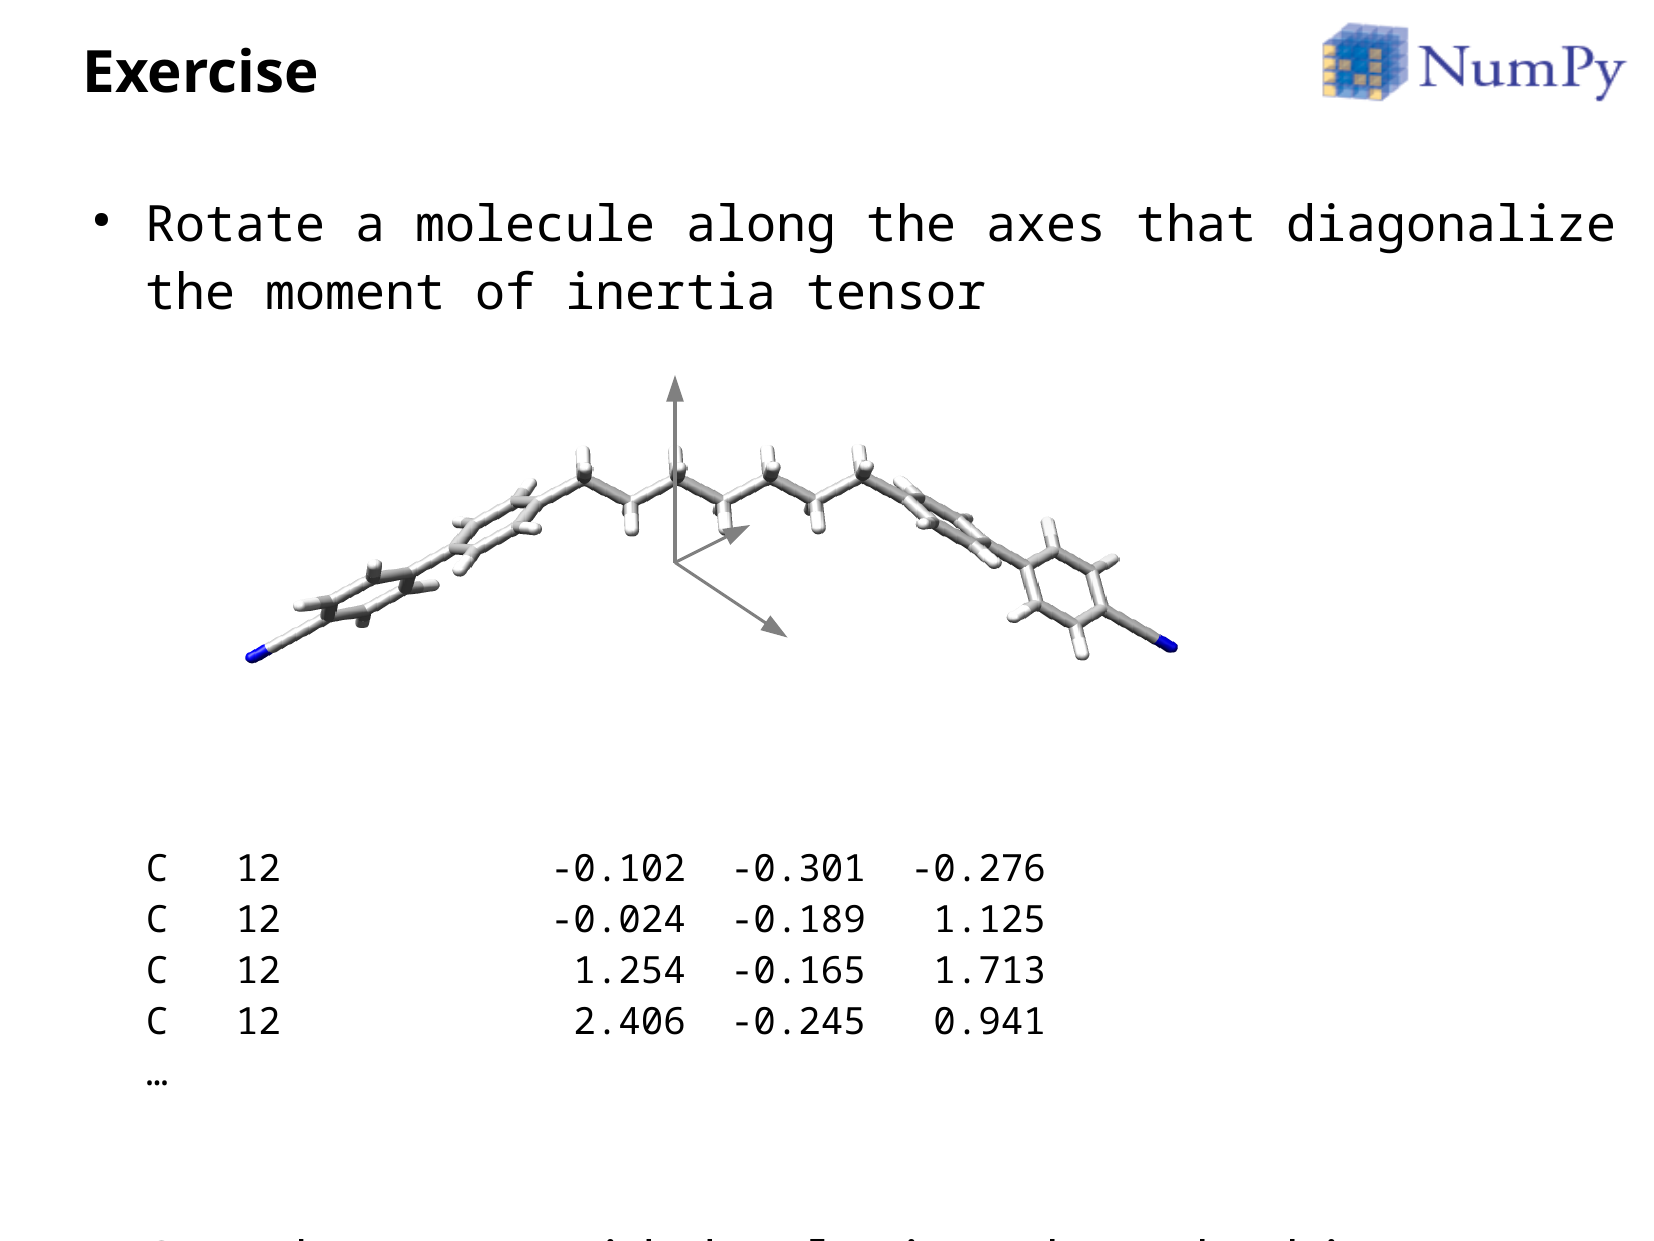

# Exercise
Rotate a molecule along the axes that diagonalize the moment of inertia tensor
C 12 -0.102 -0.301 -0.276
C 12 -0.024 -0.189 1.125
C 12 1.254 -0.165 1.713
C 12 2.406 -0.245 0.941
…
Step by step guided solution through this course